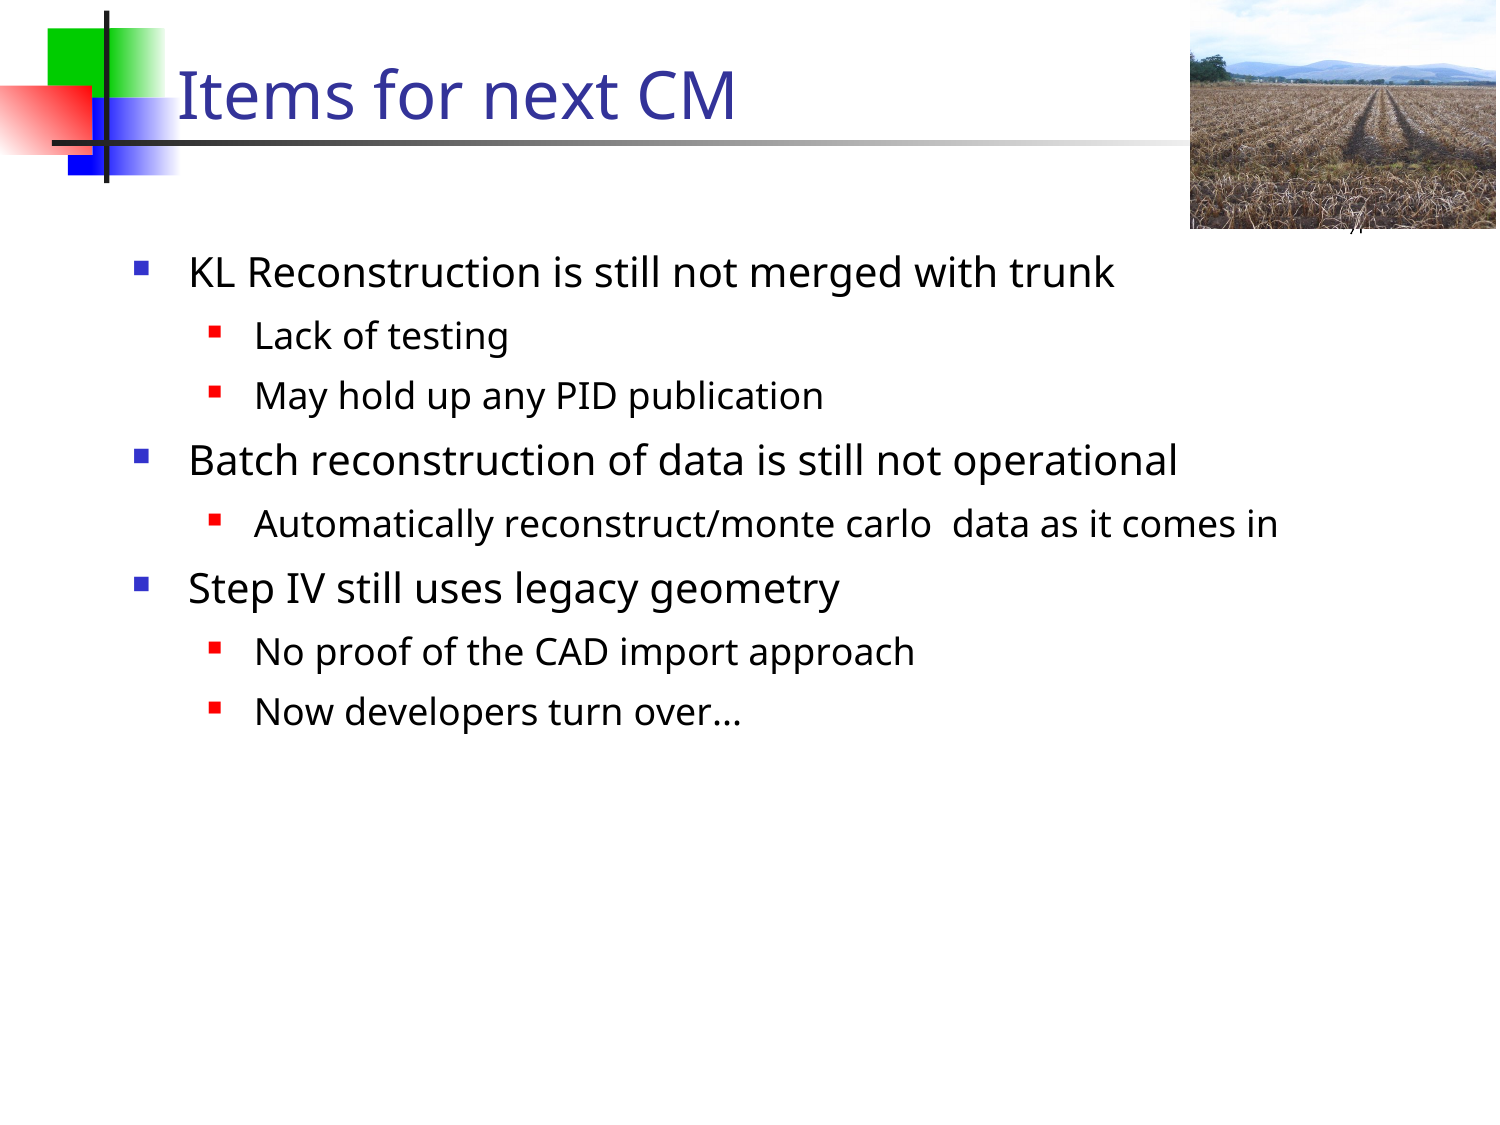

# Items for next CM
KL Reconstruction is still not merged with trunk
Lack of testing
May hold up any PID publication
Batch reconstruction of data is still not operational
Automatically reconstruct/monte carlo data as it comes in
Step IV still uses legacy geometry
No proof of the CAD import approach
Now developers turn over...